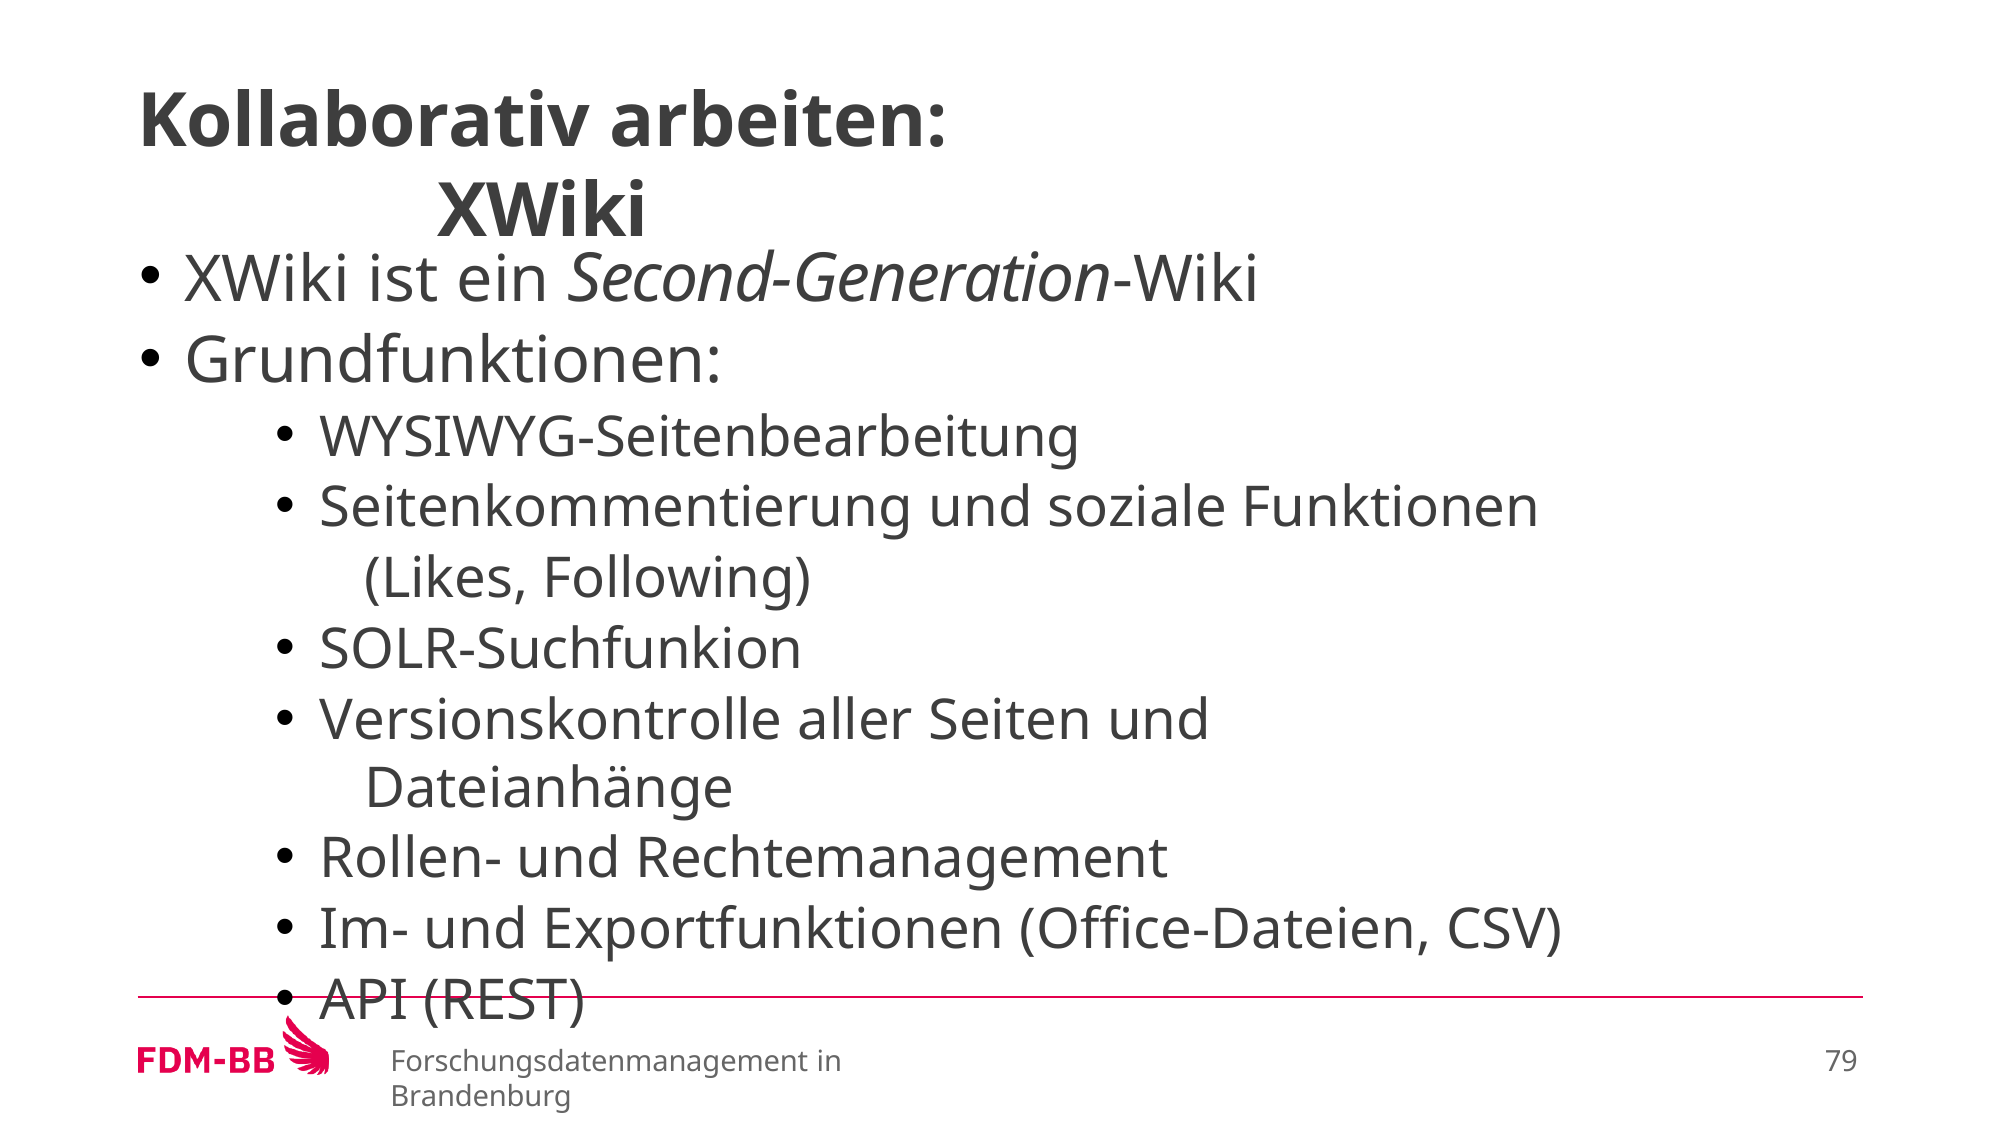

# Kollaborativ arbeiten: XWiki
XWiki ist ein Second-Generation-Wiki
Grundfunktionen:
WYSIWYG-Seitenbearbeitung
Seitenkommentierung und soziale Funktionen (Likes, Following)
SOLR-Suchfunkion
Versionskontrolle aller Seiten und Dateianhänge
Rollen- und Rechtemanagement
Im- und Exportfunktionen (Office-Dateien, CSV)
API (REST)
Forschungsdatenmanagement in Brandenburg
79